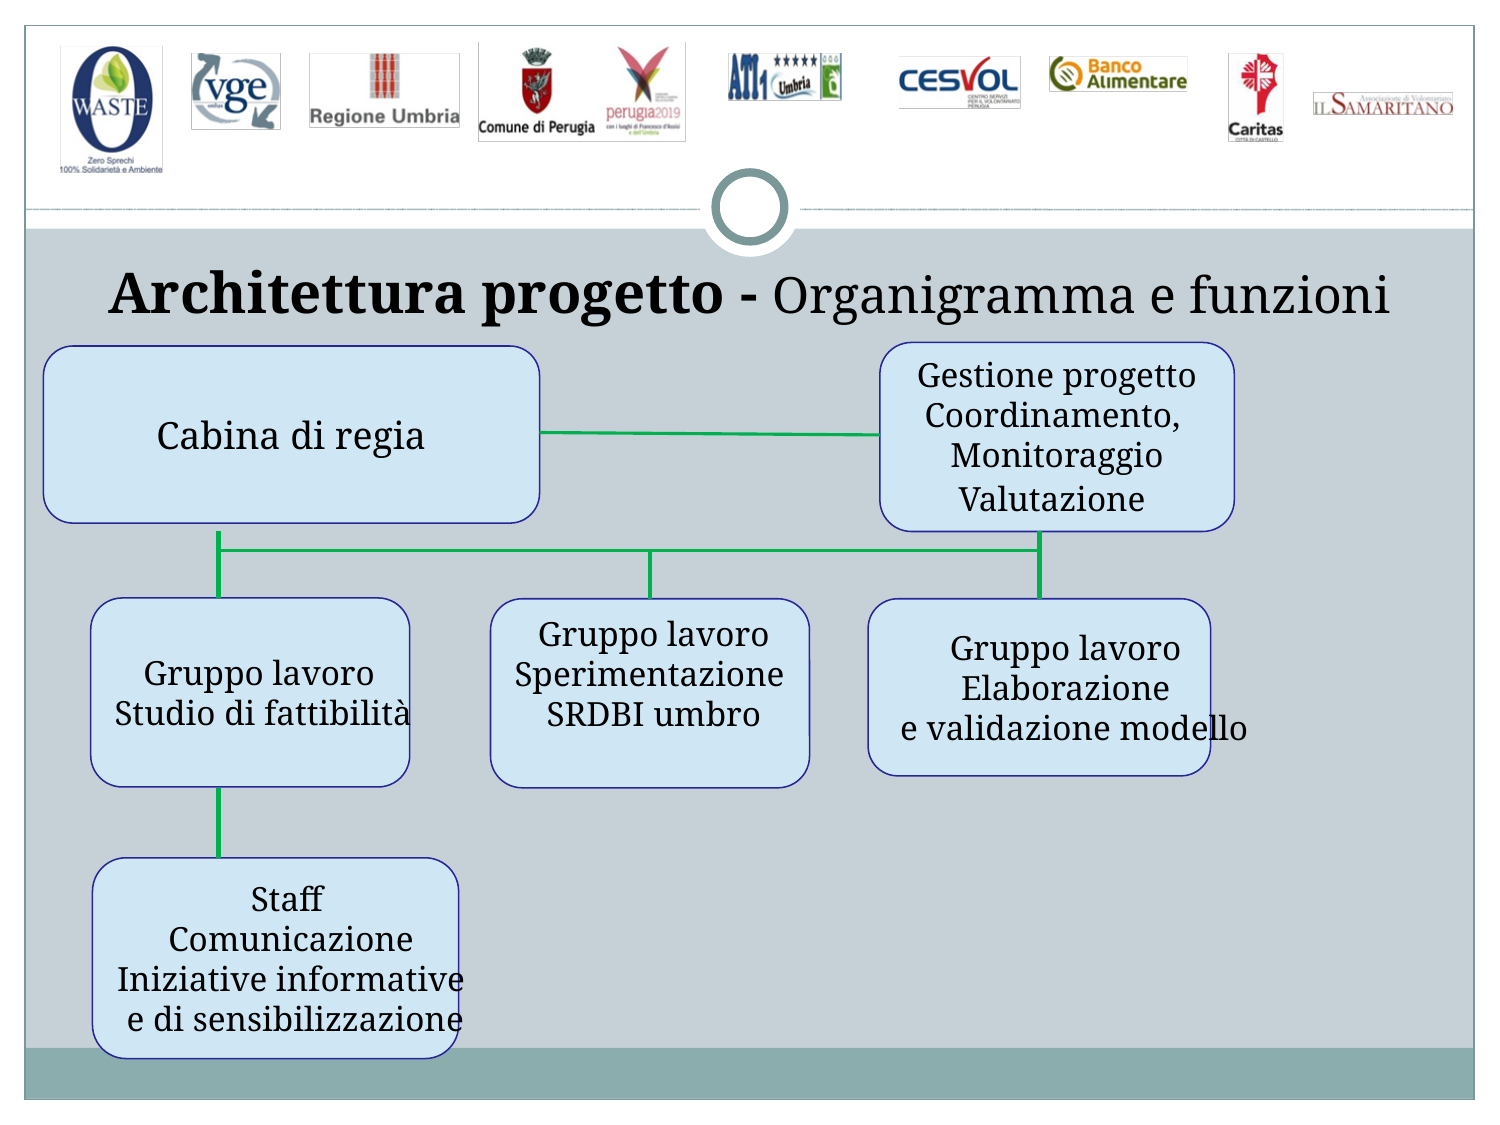

#
Architettura progetto - Organigramma e funzioni
Gestione progetto
Coordinamento,
Monitoraggio
Valutazione
Cabina di regia
Gruppo lavoro
Studio di fattibilità
Gruppo lavoro
Sperimentazione
SRDBI umbro
Gruppo lavoro
Elaborazione
 e validazione modello
Staff
Comunicazione
Iniziative informative
 e di sensibilizzazione